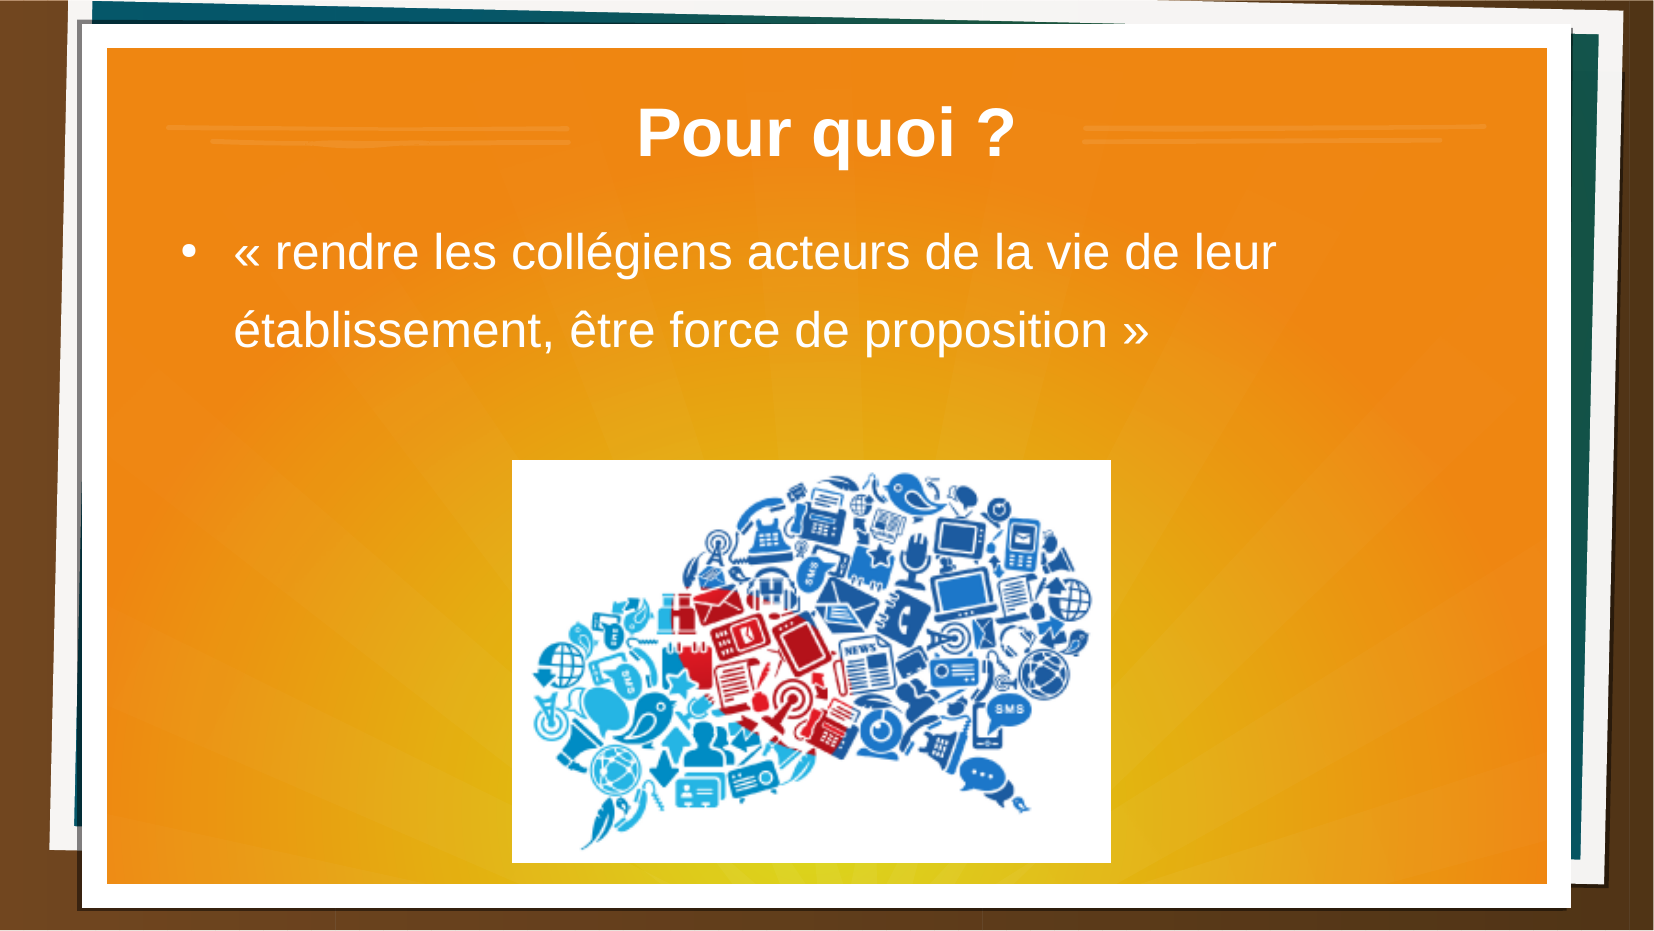

# Pour quoi ?
« rendre les collégiens acteurs de la vie de leur
établissement, être force de proposition »